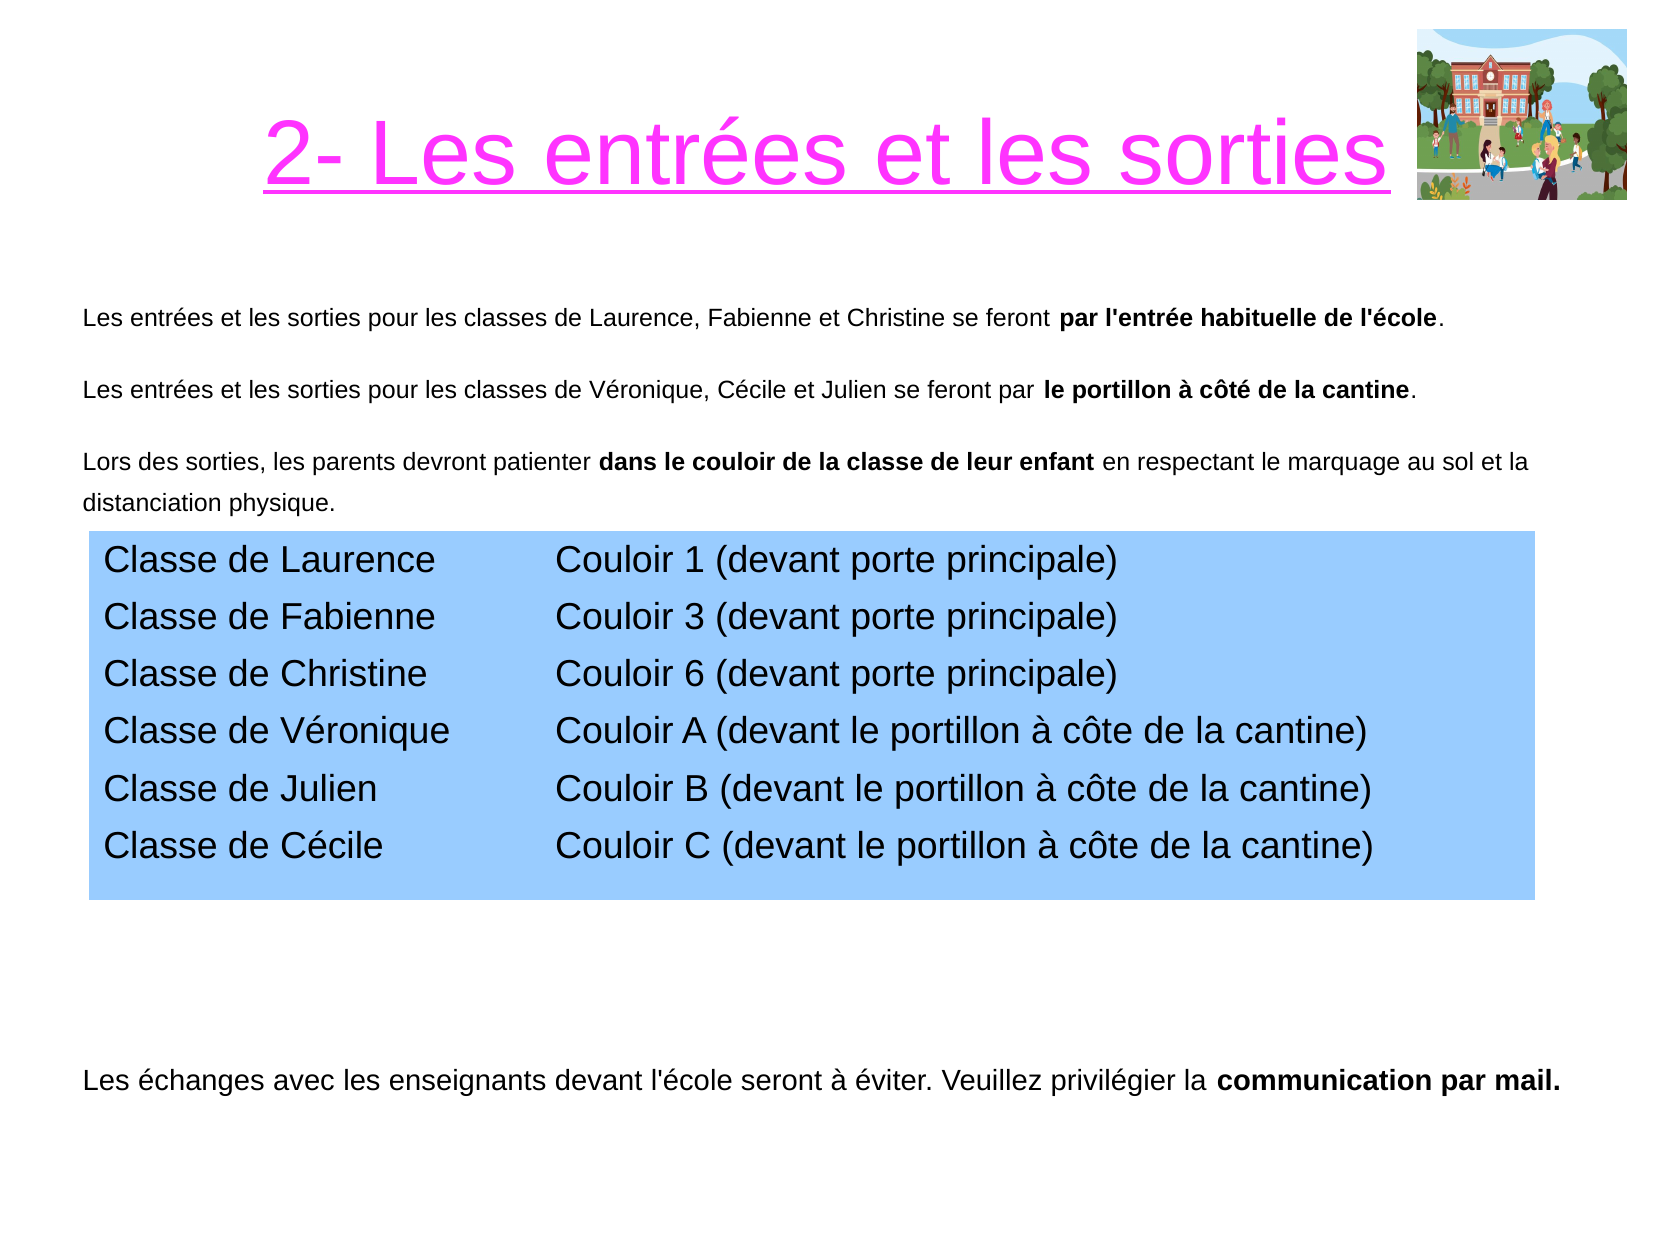

# 2- Les entrées et les sorties
Les entrées et les sorties pour les classes de Laurence, Fabienne et Christine se feront par l'entrée habituelle de l'école.
Les entrées et les sorties pour les classes de Véronique, Cécile et Julien se feront par le portillon à côté de la cantine.
Lors des sorties, les parents devront patienter dans le couloir de la classe de leur enfant en respectant le marquage au sol et la distanciation physique.
Les échanges avec les enseignants devant l'école seront à éviter. Veuillez privilégier la communication par mail.
| Classe de Laurence | Couloir 1 (devant porte principale) |
| --- | --- |
| Classe de Fabienne | Couloir 3 (devant porte principale) |
| Classe de Christine | Couloir 6 (devant porte principale) |
| Classe de Véronique | Couloir A (devant le portillon à côte de la cantine) |
| Classe de Julien | Couloir B (devant le portillon à côte de la cantine) |
| Classe de Cécile | Couloir C (devant le portillon à côte de la cantine) |